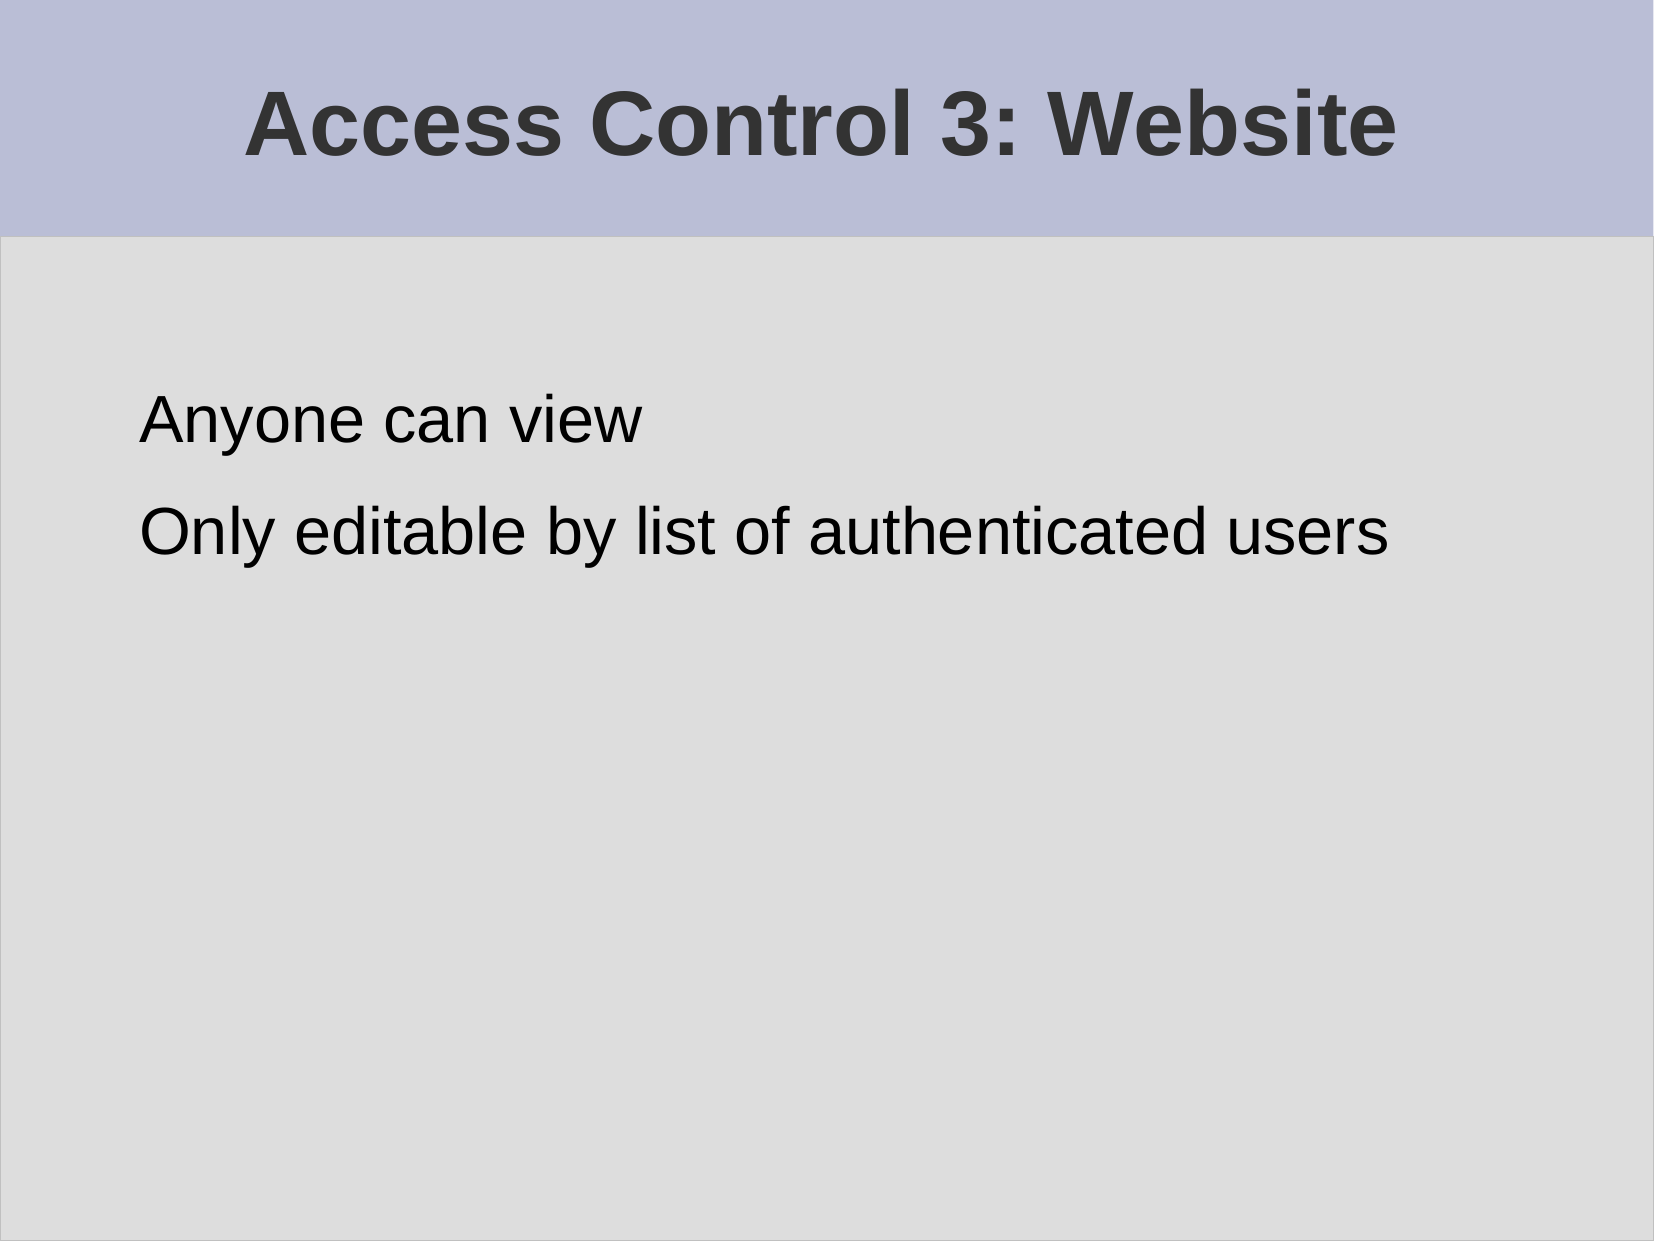

Access Control 3: Website
# Anyone can view
Only editable by list of authenticated users